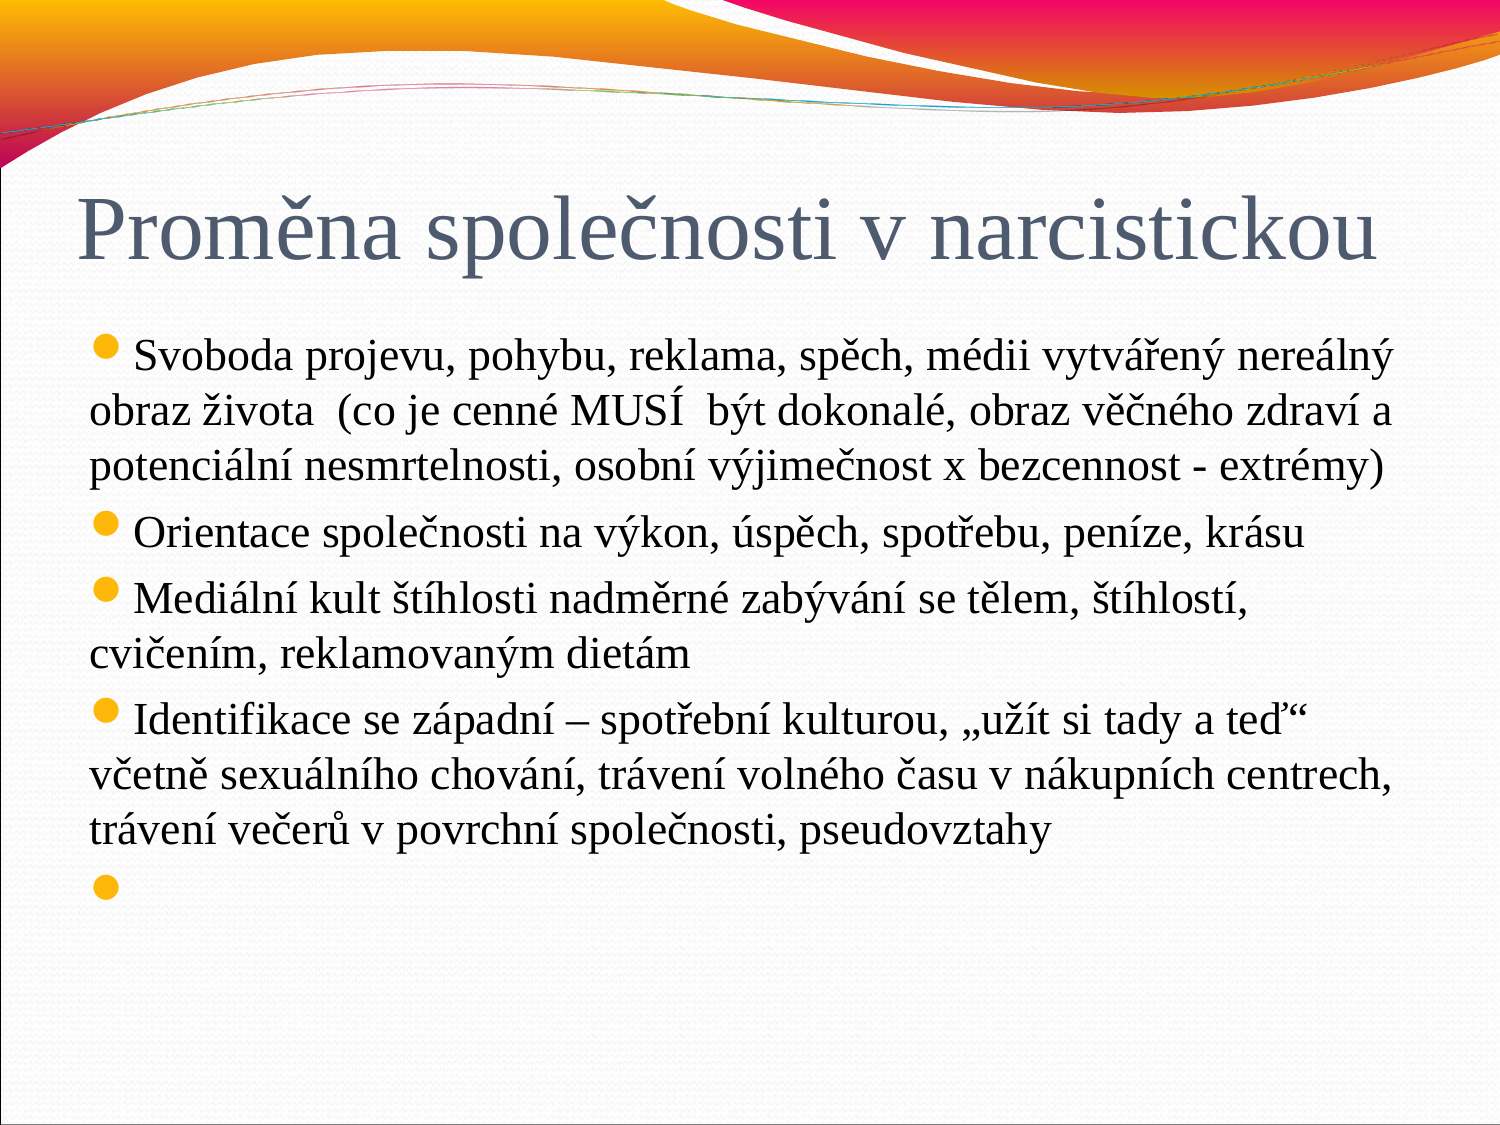

# Proměna společnosti v narcistickou
Svoboda projevu, pohybu, reklama, spěch, médii vytvářený nereálný obraz života (co je cenné MUSÍ být dokonalé, obraz věčného zdraví a potenciální nesmrtelnosti, osobní výjimečnost x bezcennost - extrémy)
Orientace společnosti na výkon, úspěch, spotřebu, peníze, krásu
Mediální kult štíhlosti nadměrné zabývání se tělem, štíhlostí, cvičením, reklamovaným dietám
Identifikace se západní – spotřební kulturou, „užít si tady a teď“ včetně sexuálního chování, trávení volného času v nákupních centrech, trávení večerů v povrchní společnosti, pseudovztahy